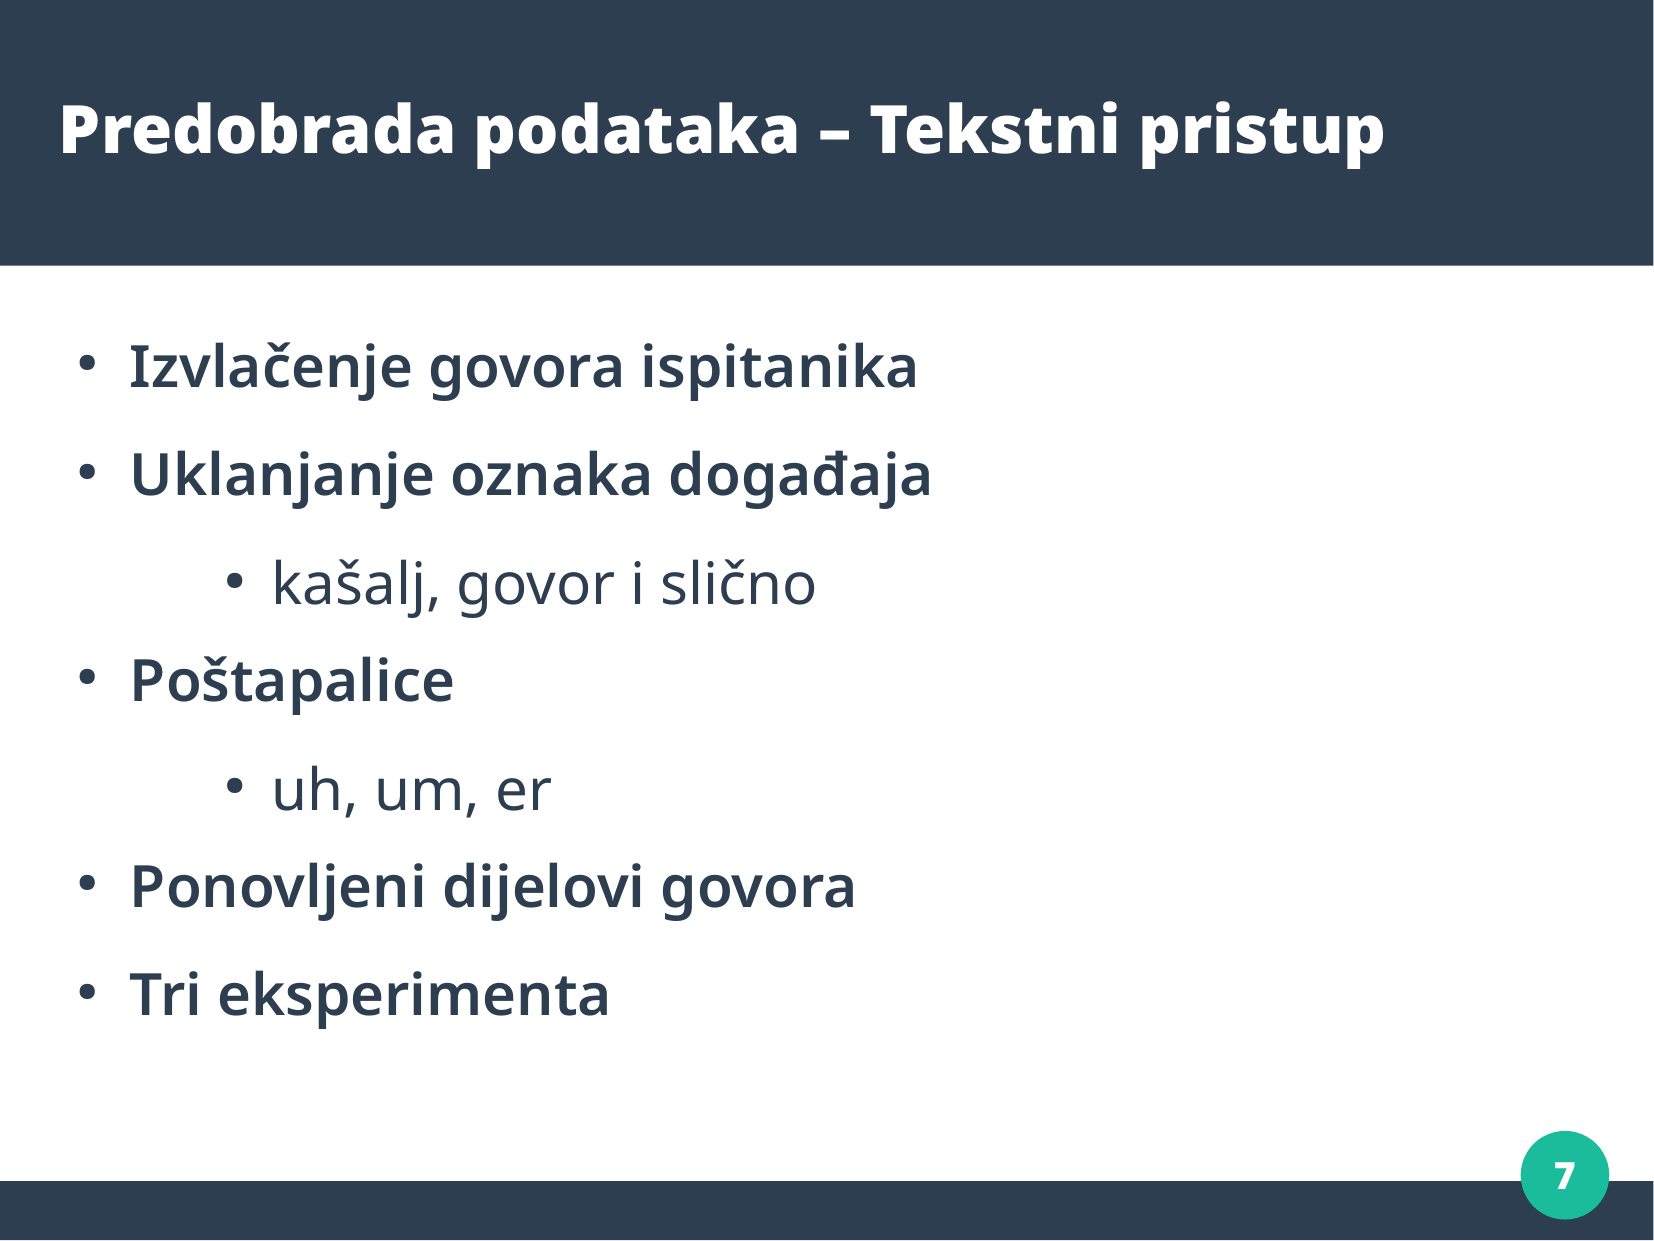

# Predobrada podataka – Tekstni pristup
Izvlačenje govora ispitanika
Uklanjanje oznaka događaja
kašalj, govor i slično
Poštapalice
uh, um, er
Ponovljeni dijelovi govora
Tri eksperimenta
7